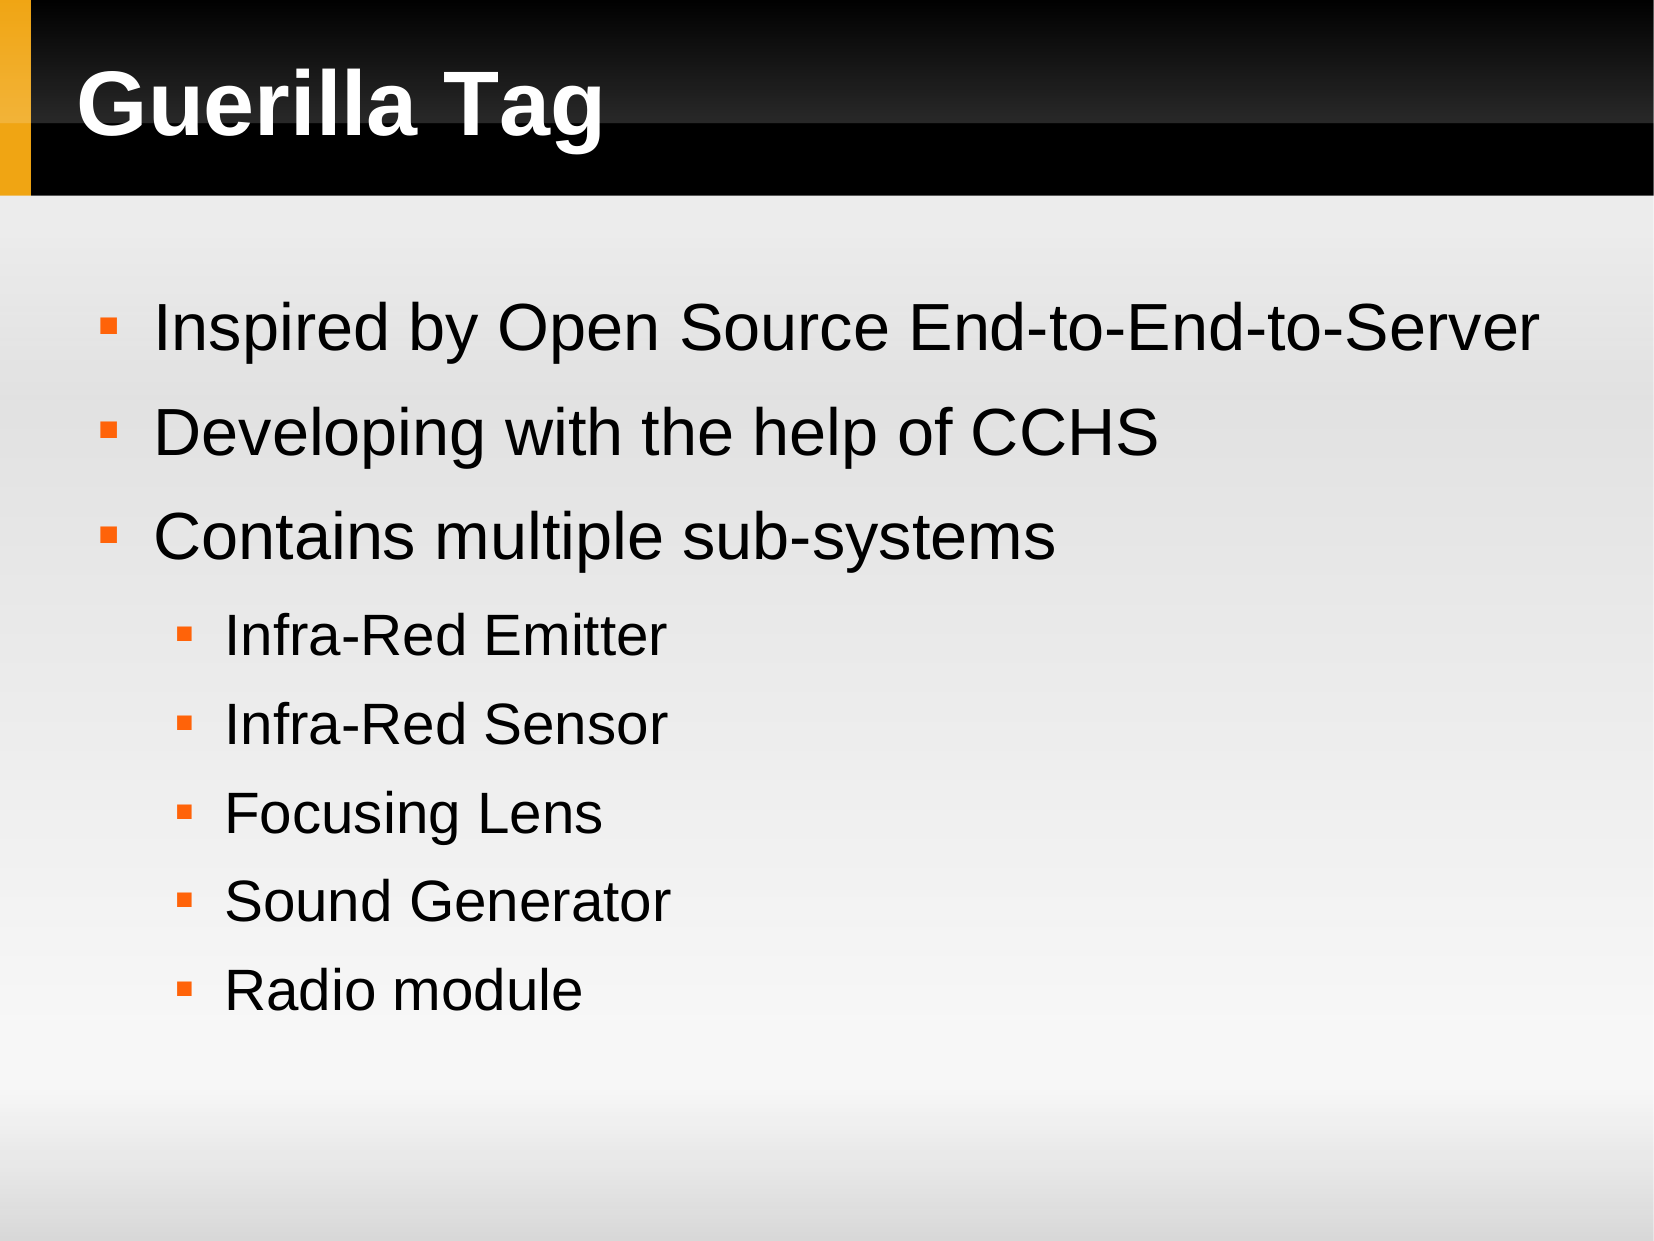

# Guerilla Tag
Inspired by Open Source End-to-End-to-Server
Developing with the help of CCHS
Contains multiple sub-systems
Infra-Red Emitter
Infra-Red Sensor
Focusing Lens
Sound Generator
Radio module